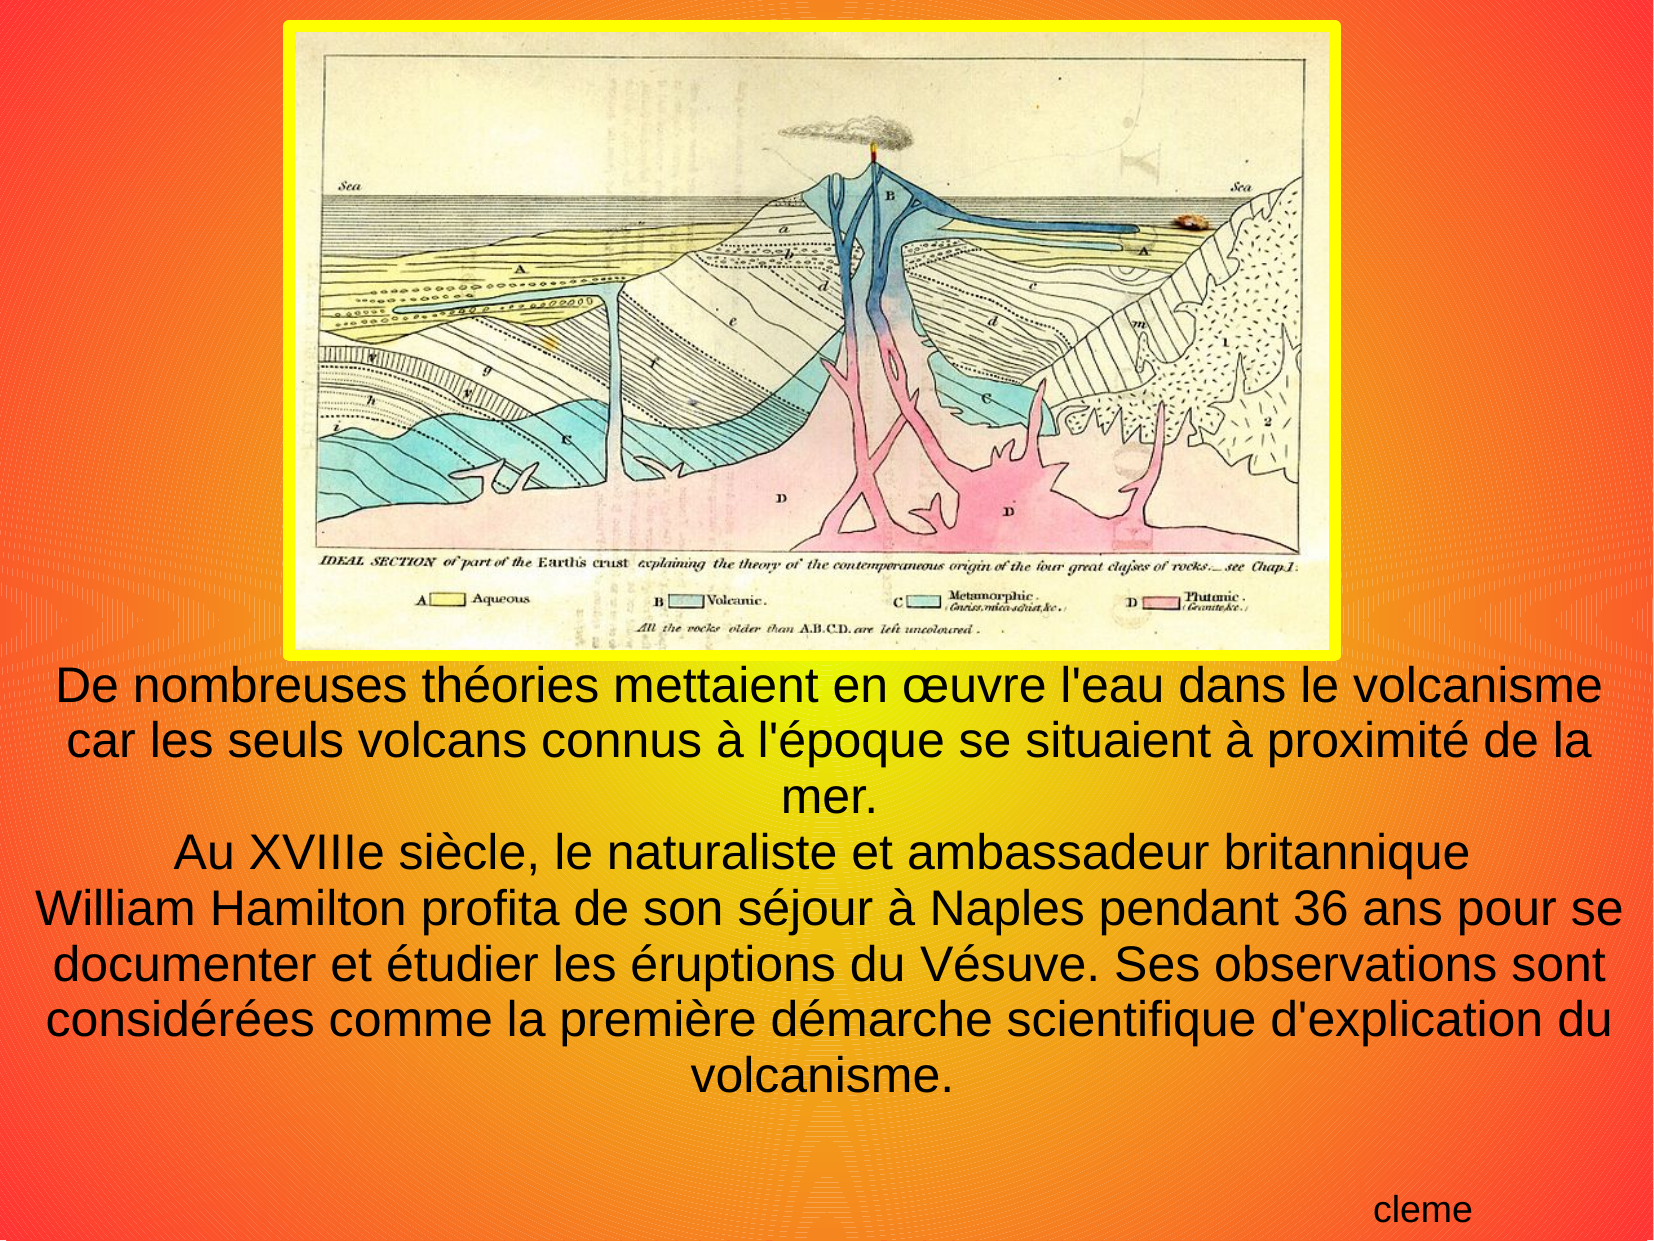

De nombreuses théories mettaient en œuvre l'eau dans le volcanisme car les seuls volcans connus à l'époque se situaient à proximité de la mer.
Au XVIIIe siècle, le naturaliste et ambassadeur britannique William Hamilton profita de son séjour à Naples pendant 36 ans pour se documenter et étudier les éruptions du Vésuve. Ses observations sont considérées comme la première démarche scientifique d'explication du volcanisme.
cleme